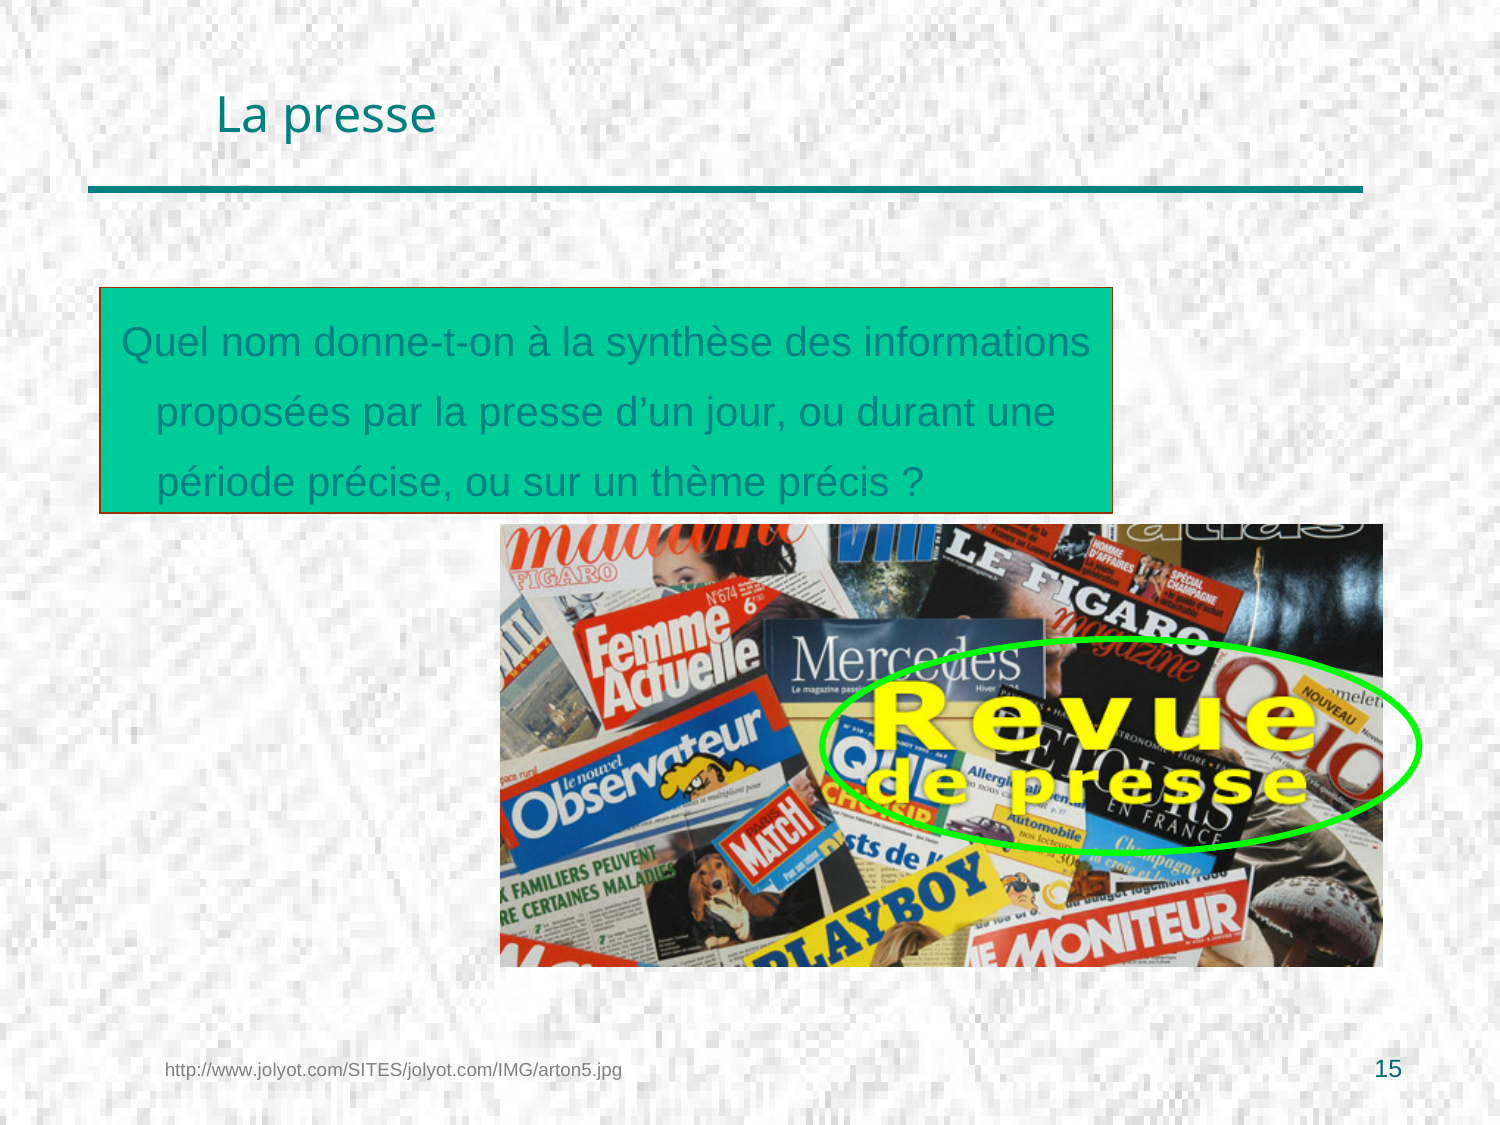

La presse
Quel nom donne-t-on à la synthèse des informations proposées par la presse d’un jour, ou durant une période précise, ou sur un thème précis ?
15
http://www.jolyot.com/SITES/jolyot.com/IMG/arton5.jpg